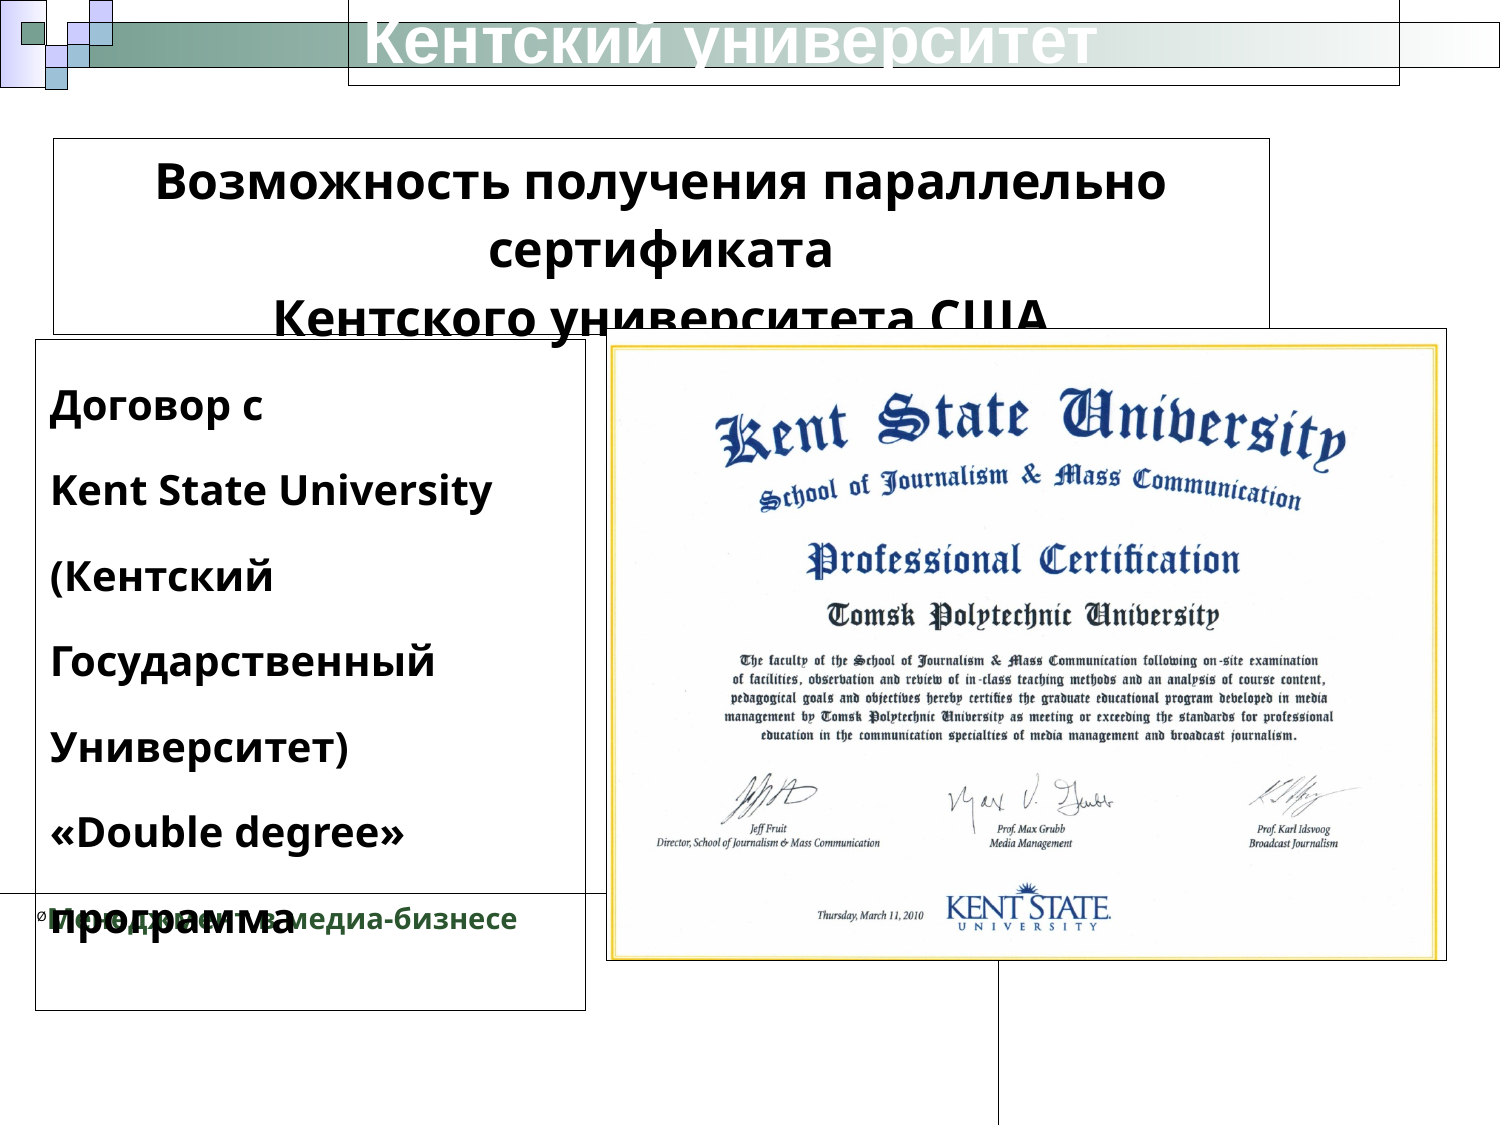

Кентский университет
Возможность получения параллельно cертификата
Кентского университета США
Договор с
Kent State University
(Кентский Государственный Университет)
«Double degree» программа
Менеджмент в медиа-бизнесе